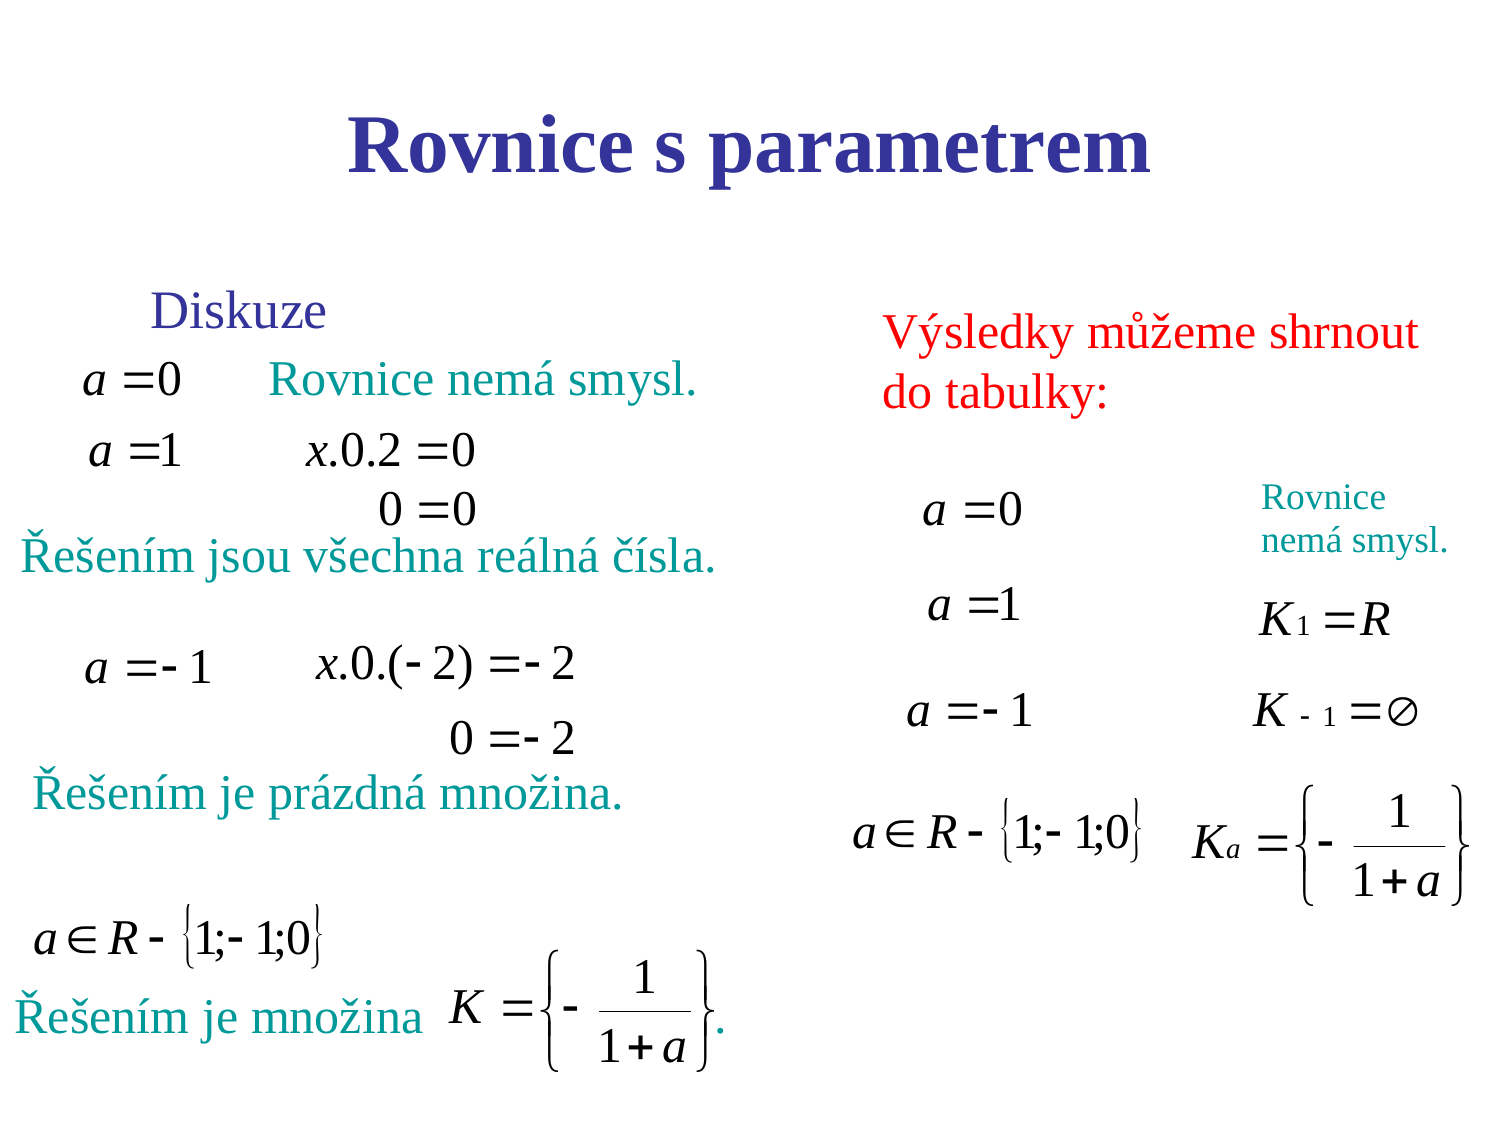

Rovnice s parametrem
Diskuze
Výsledky můžeme shrnout do tabulky:
Rovnice nemá smysl.
| | |
| --- | --- |
| | |
| | |
| | |
Rovnice nemá smysl.
Řešením jsou všechna reálná čísla.
Řešením je prázdná množina.
Řešením je množina		 .